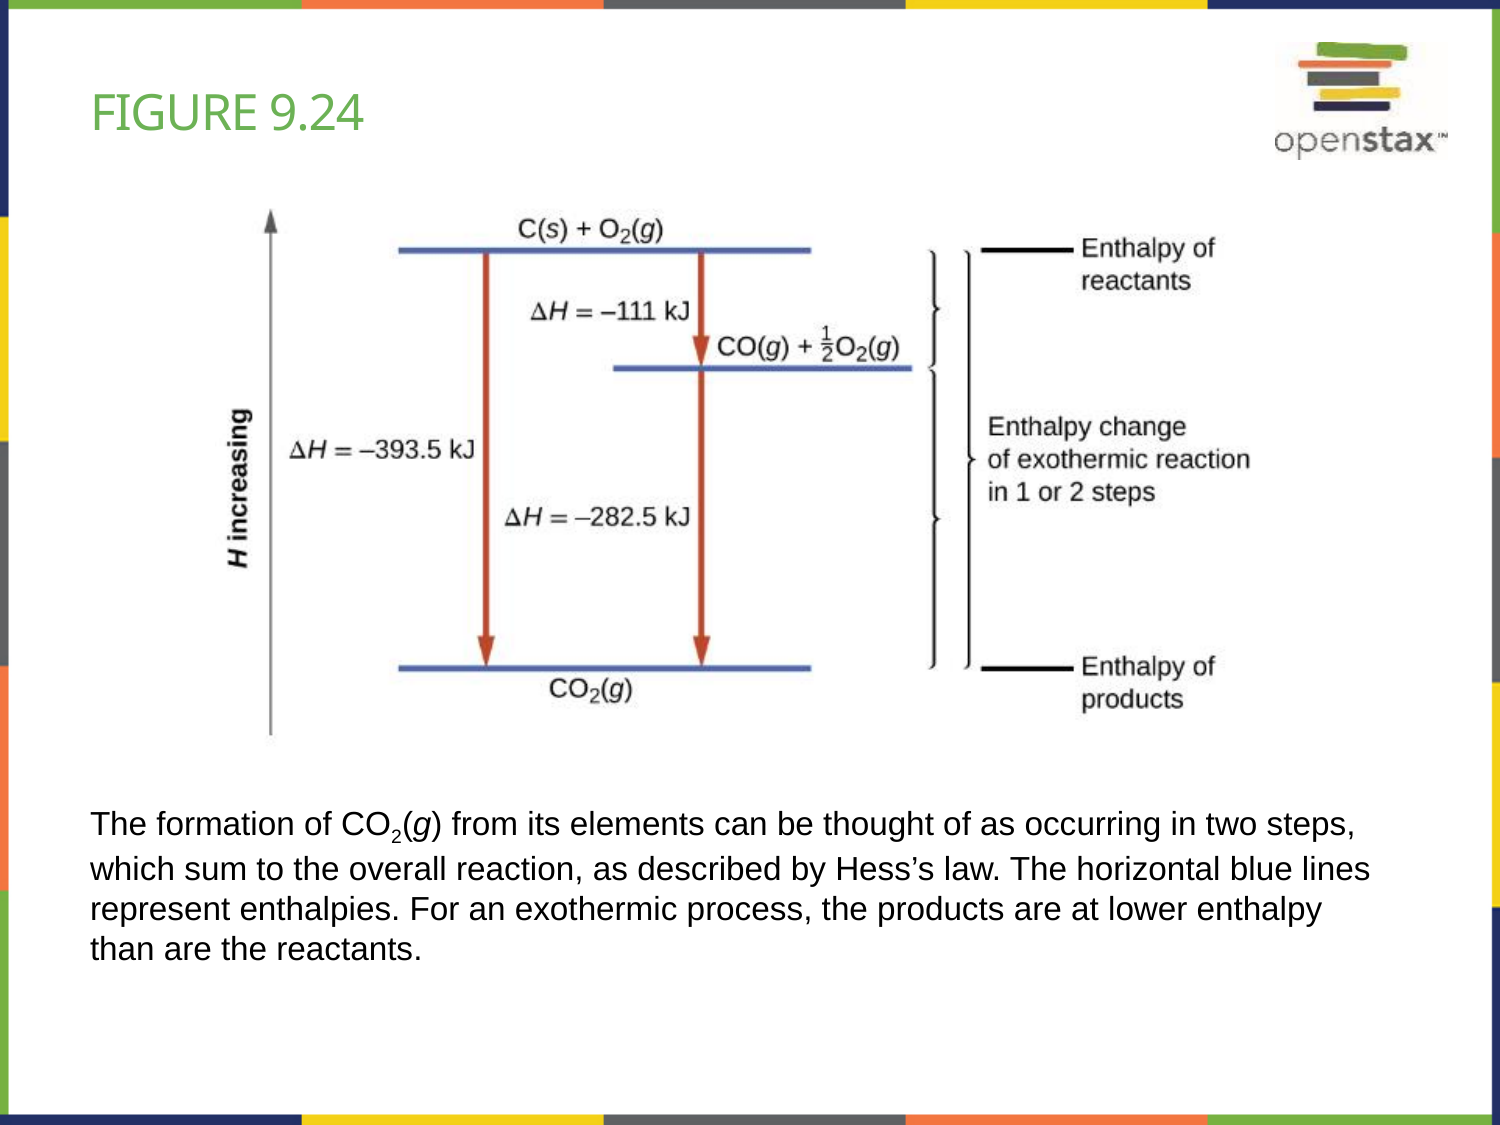

# Figure 9.24
The formation of CO2(g) from its elements can be thought of as occurring in two steps, which sum to the overall reaction, as described by Hess’s law. The horizontal blue lines represent enthalpies. For an exothermic process, the products are at lower enthalpy than are the reactants.